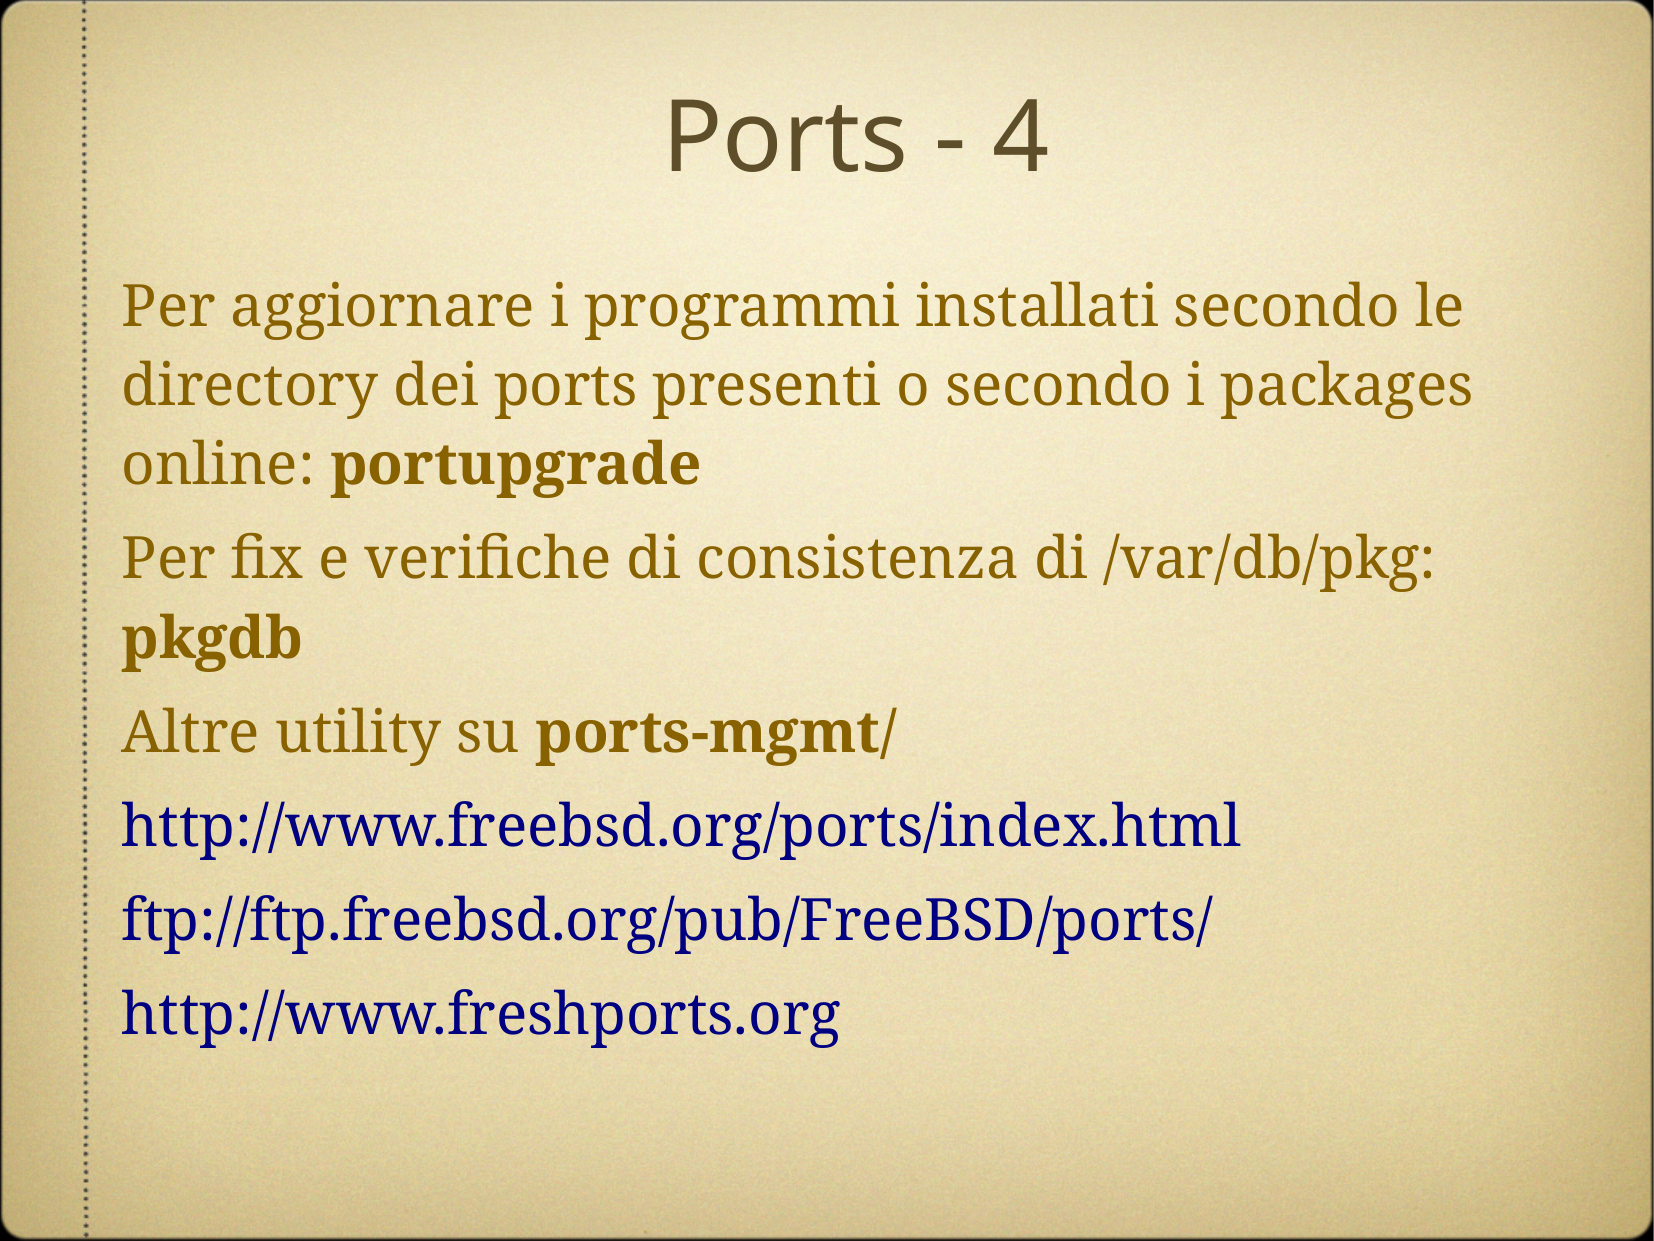

# Ports - 4
Per aggiornare i programmi installati secondo le directory dei ports presenti o secondo i packages online: portupgrade
Per fix e verifiche di consistenza di /var/db/pkg: pkgdb
Altre utility su ports-mgmt/
http://www.freebsd.org/ports/index.html
ftp://ftp.freebsd.org/pub/FreeBSD/ports/
http://www.freshports.org